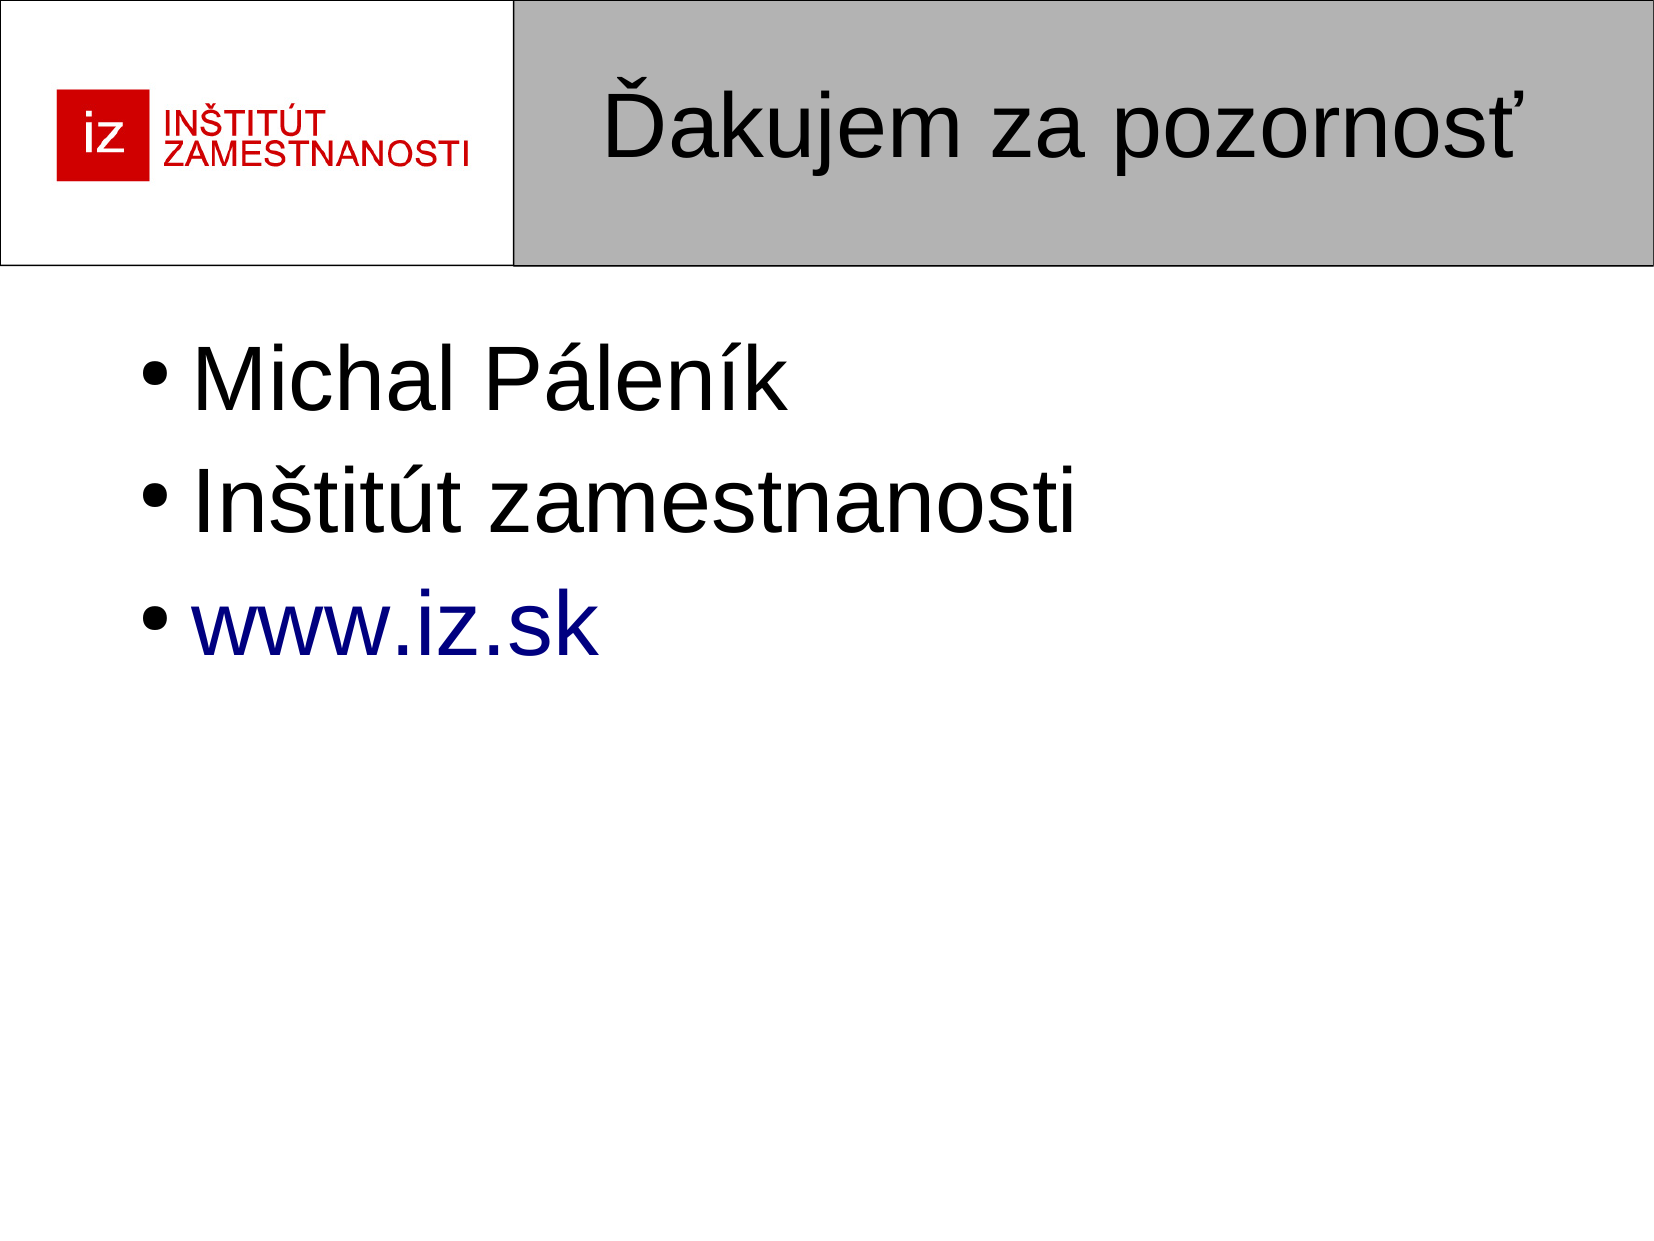

# Ďakujem za pozornosť
Michal Páleník
Inštitút zamestnanosti
www.iz.sk